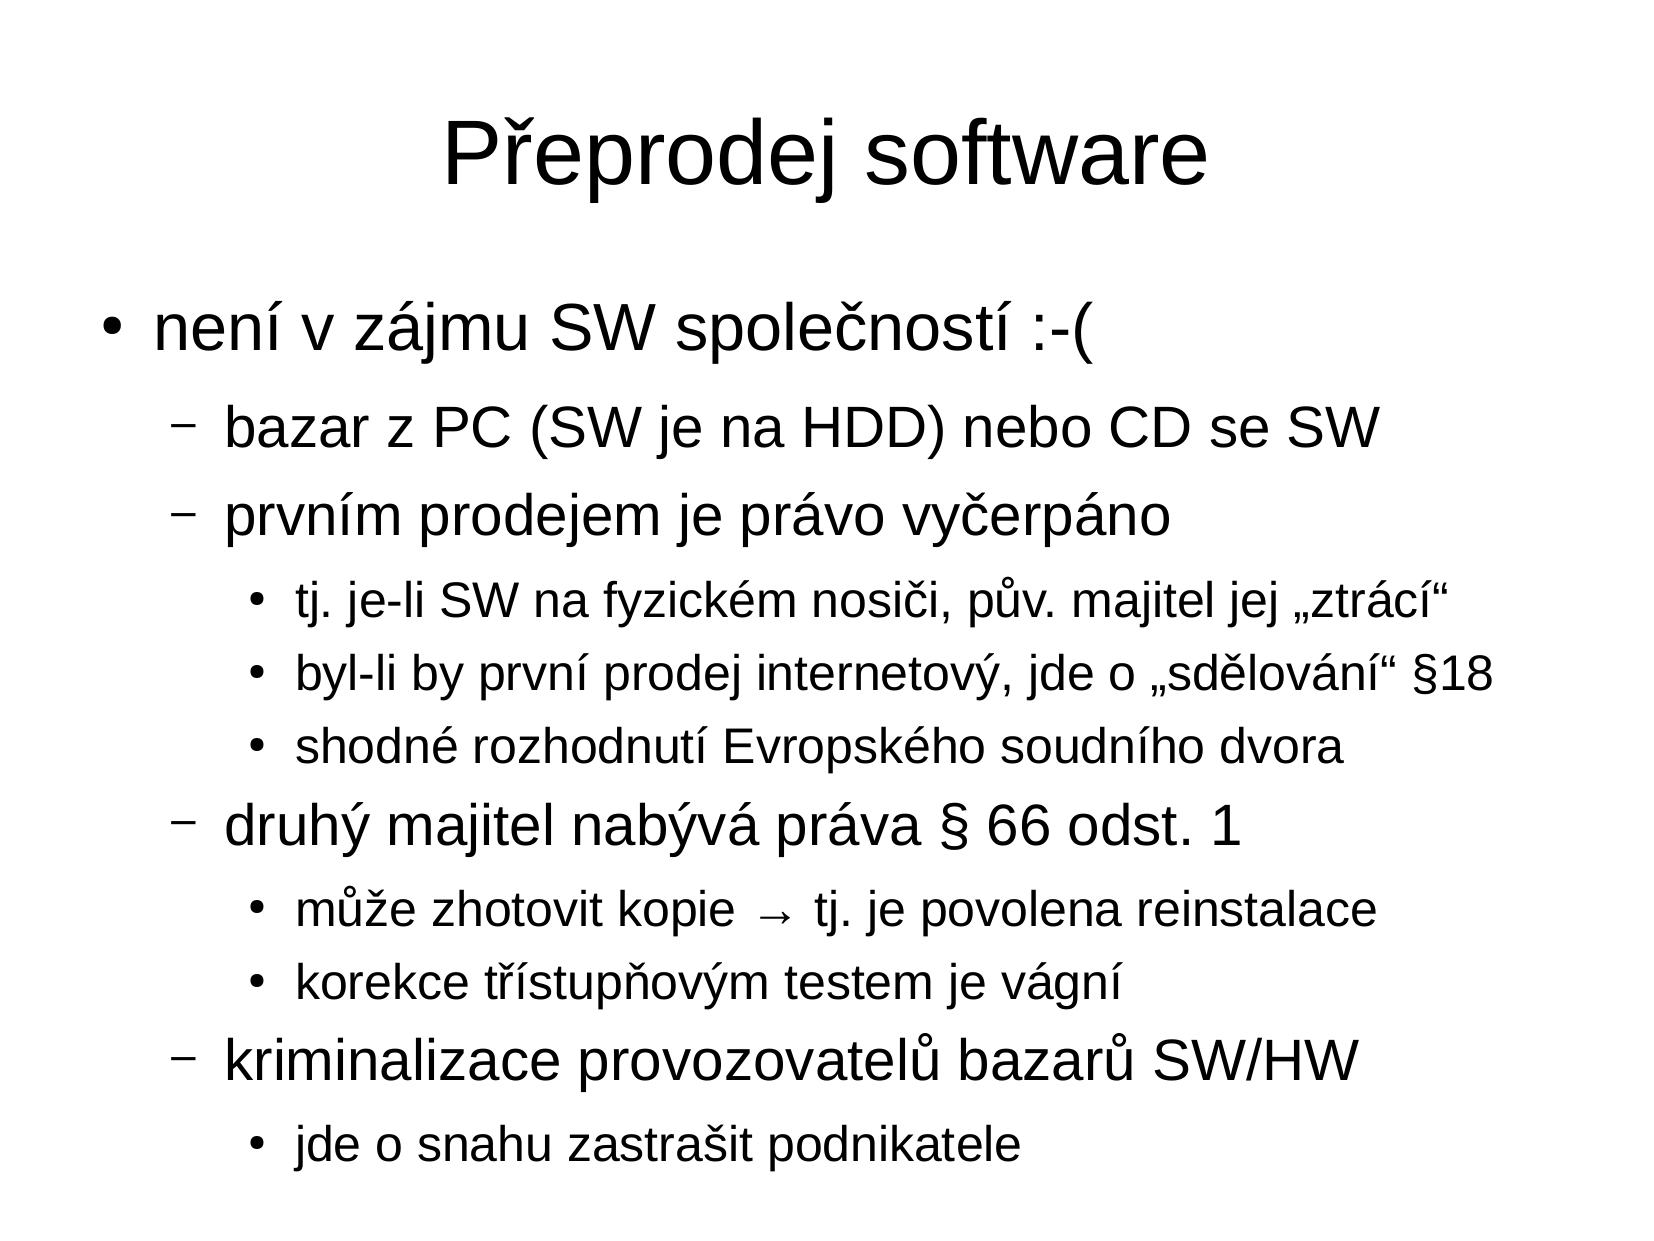

# Přeprodej software
není v zájmu SW společností :-(
bazar z PC (SW je na HDD) nebo CD se SW
prvním prodejem je právo vyčerpáno
tj. je-li SW na fyzickém nosiči, pův. majitel jej „ztrácí“
byl-li by první prodej internetový, jde o „sdělování“ §18
shodné rozhodnutí Evropského soudního dvora
druhý majitel nabývá práva § 66 odst. 1
může zhotovit kopie → tj. je povolena reinstalace
korekce třístupňovým testem je vágní
kriminalizace provozovatelů bazarů SW/HW
jde o snahu zastrašit podnikatele